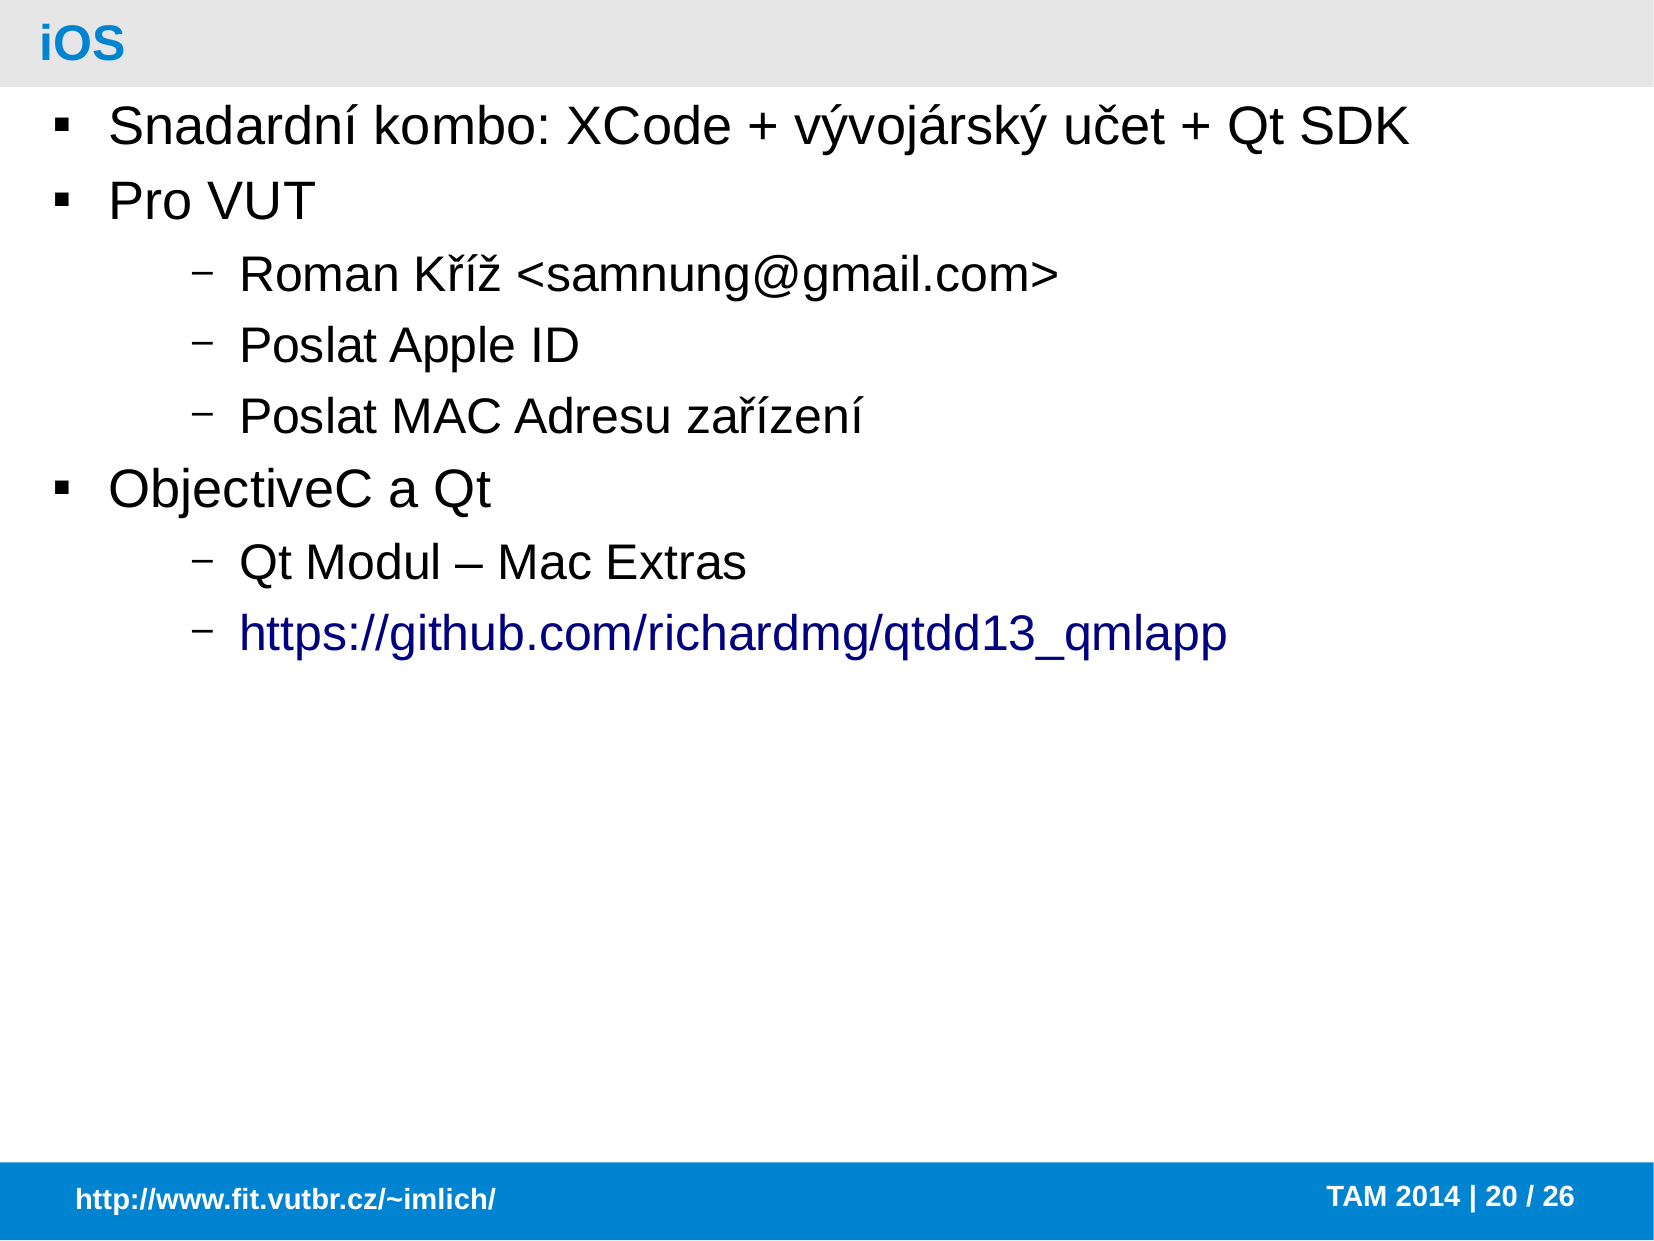

# iOS
Snadardní kombo: XCode + vývojárský učet + Qt SDK
Pro VUT
Roman Kříž <samnung@gmail.com>
Poslat Apple ID
Poslat MAC Adresu zařízení
ObjectiveC a Qt
Qt Modul – Mac Extras
https://github.com/richardmg/qtdd13_qmlapp